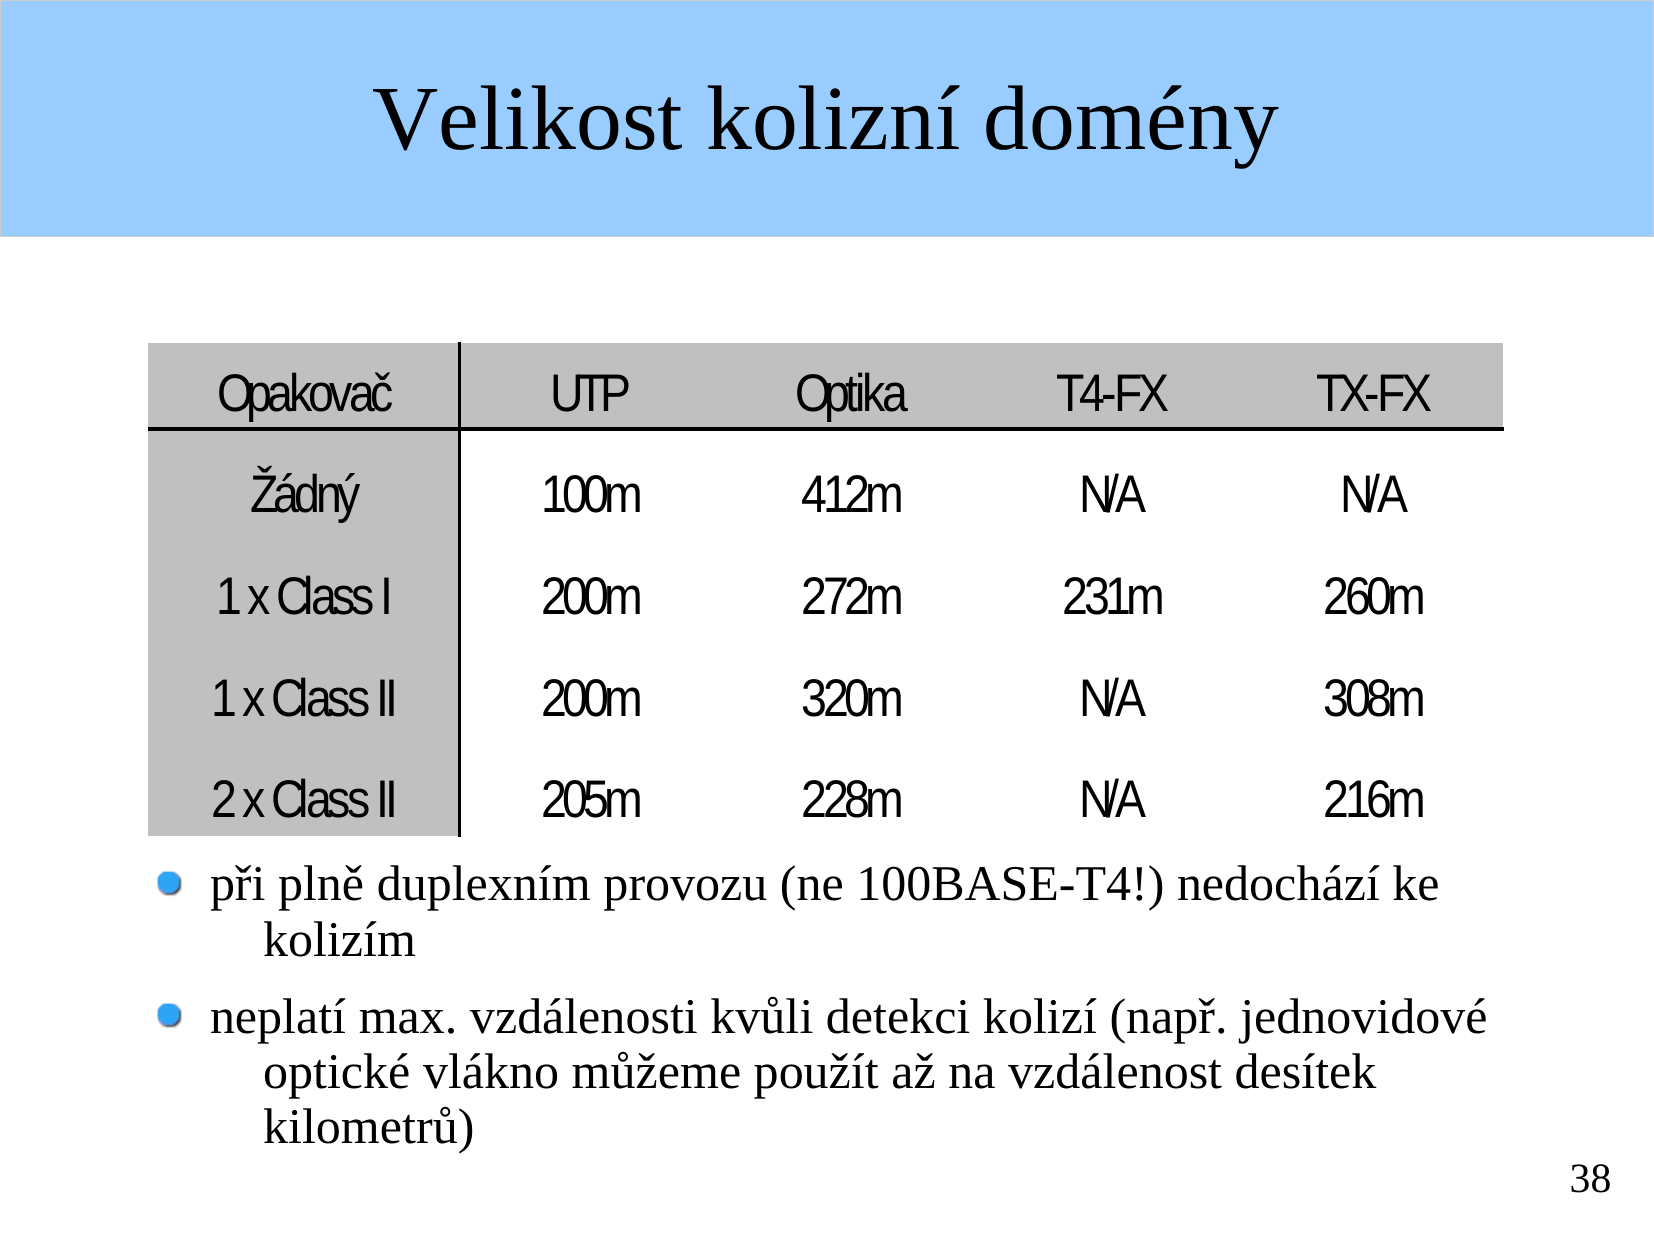

# Velikost kolizní domény
při plně duplexním provozu (ne 100BASE-T4!) nedochází ke kolizím
neplatí max. vzdálenosti kvůli detekci kolizí (např. jednovidové optické vlákno můžeme použít až na vzdálenost desítek kilometrů)